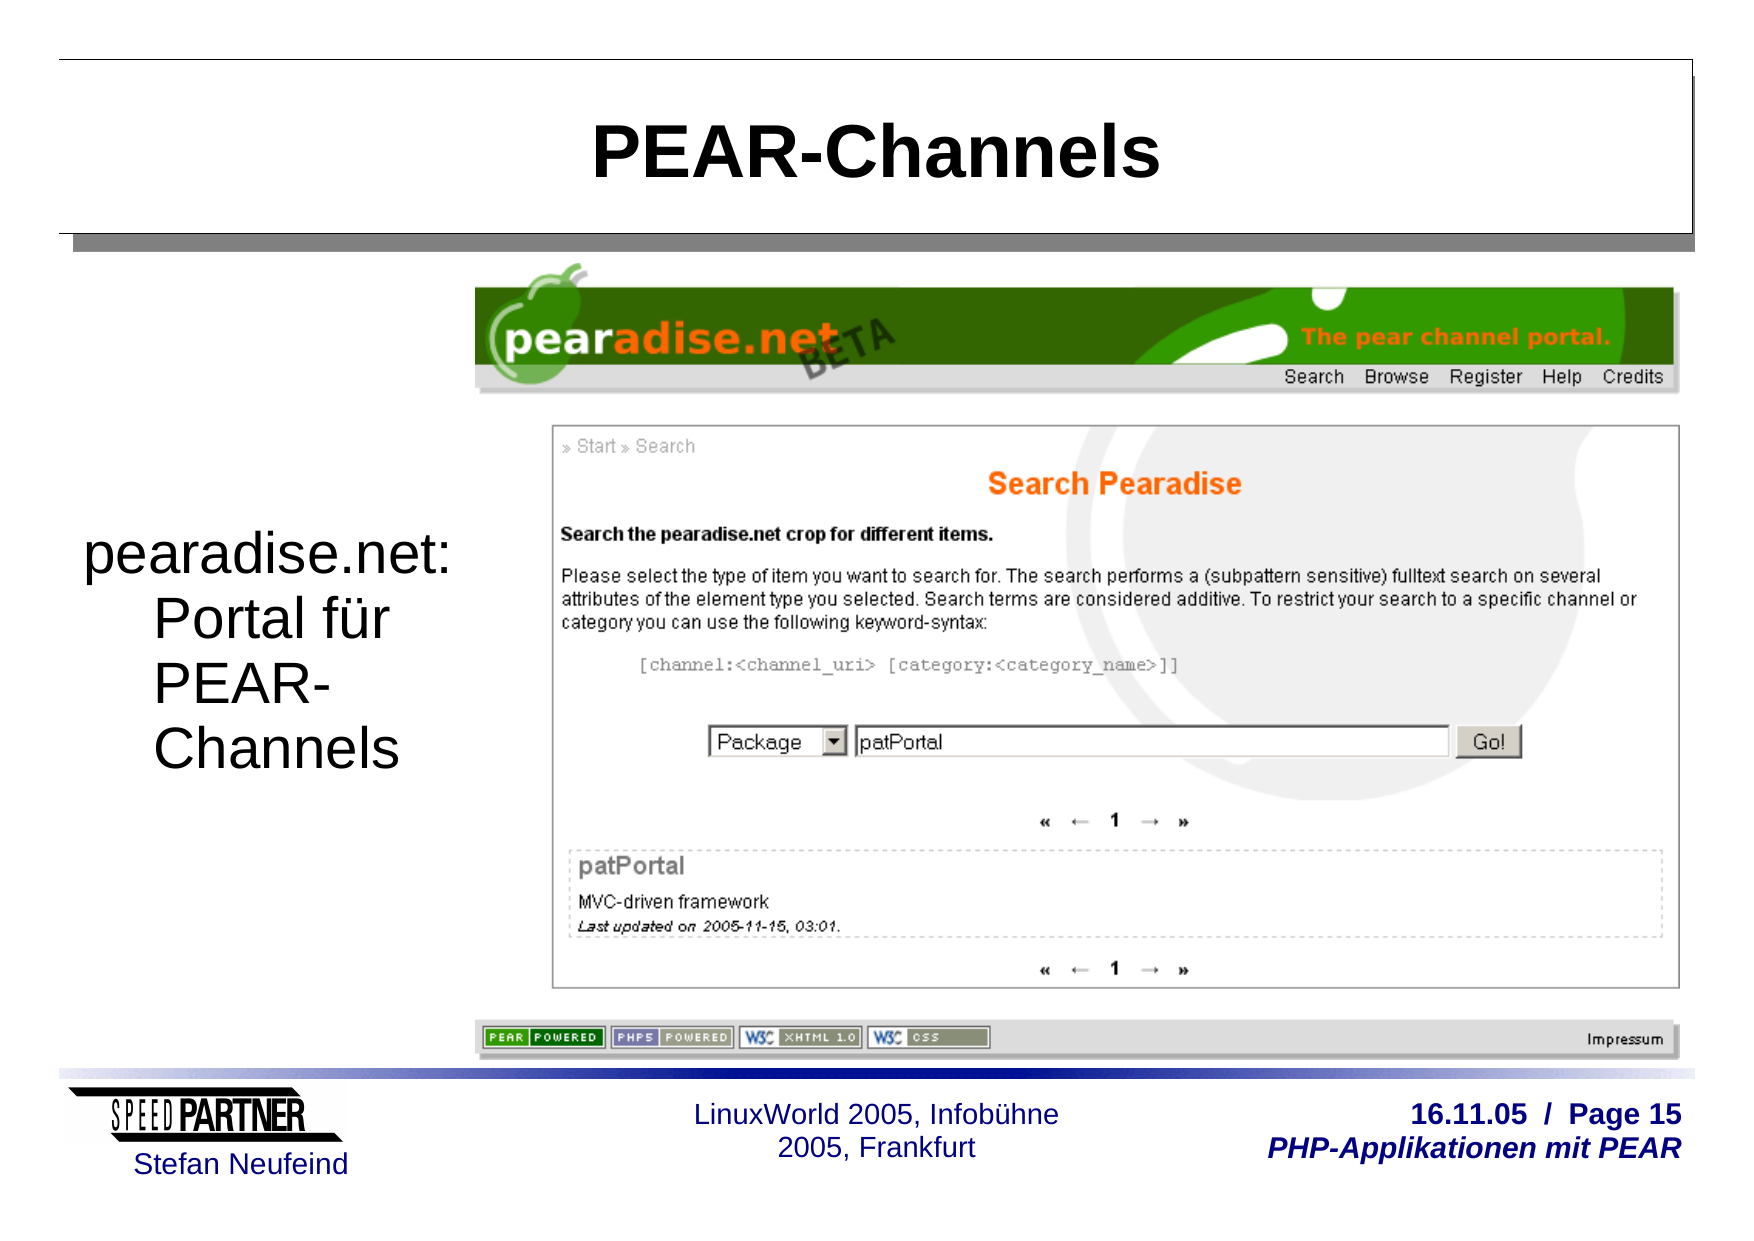

# PEAR-Channels
pearadise.net:
Portal für
PEAR-
Channels